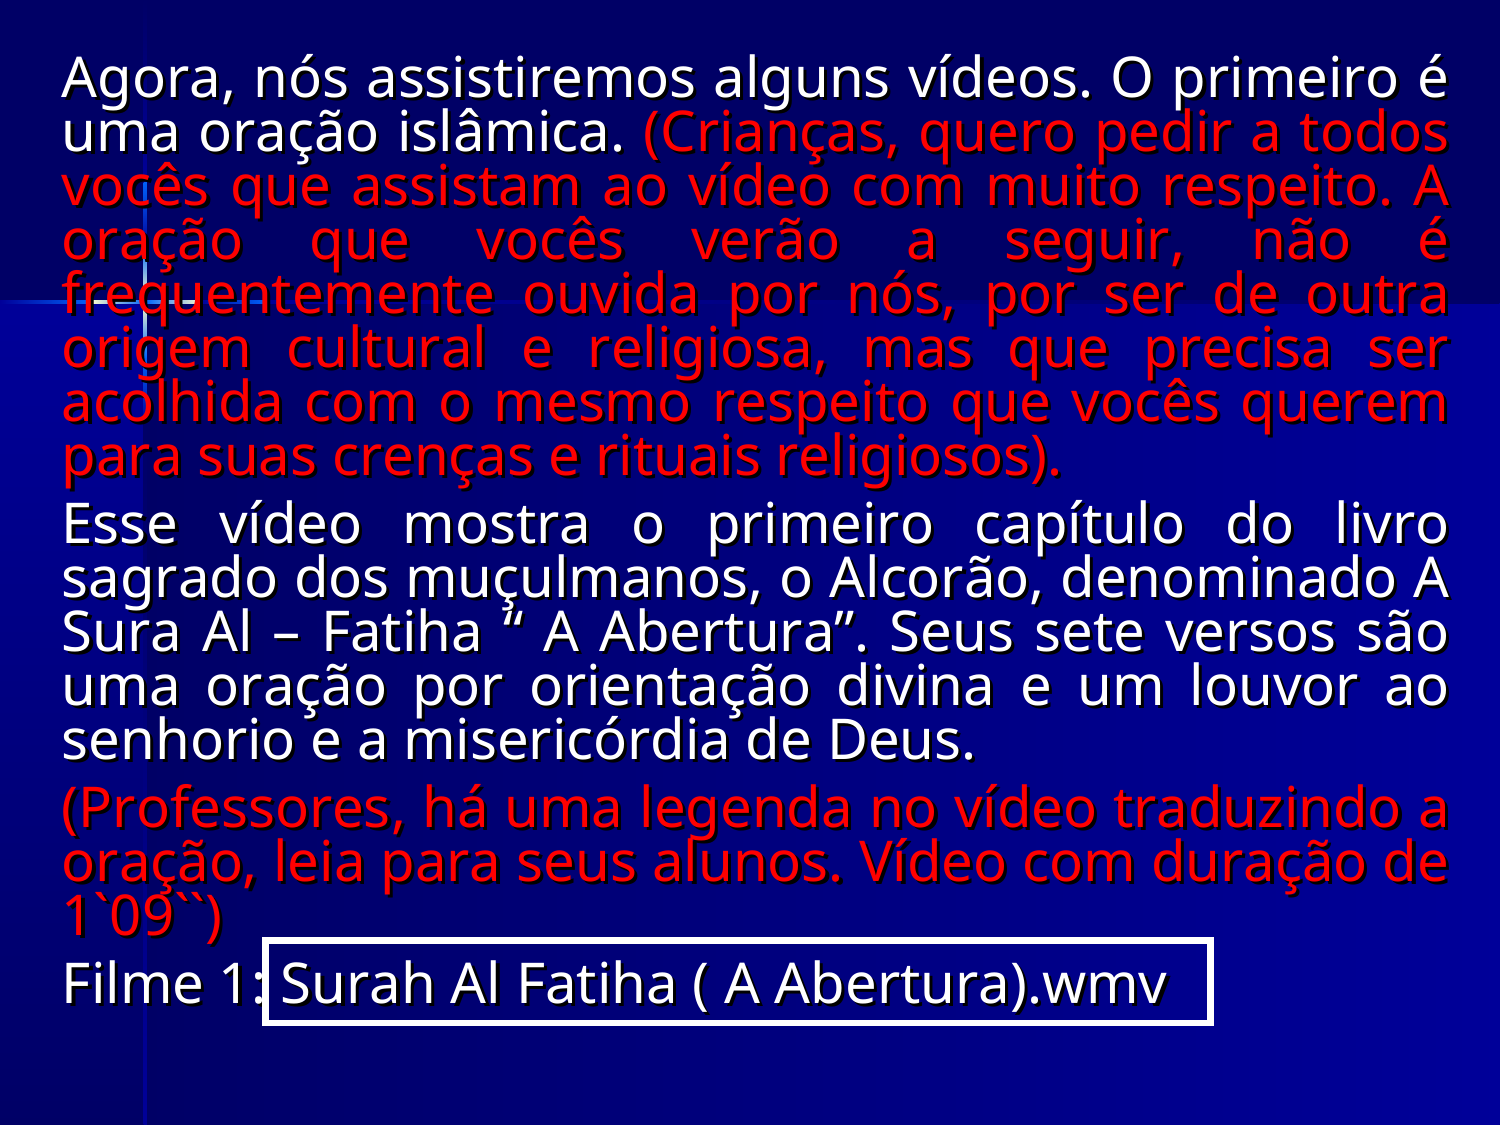

Agora, nós assistiremos alguns vídeos. O primeiro é uma oração islâmica. (Crianças, quero pedir a todos vocês que assistam ao vídeo com muito respeito. A oração que vocês verão a seguir, não é frequentemente ouvida por nós, por ser de outra origem cultural e religiosa, mas que precisa ser acolhida com o mesmo respeito que vocês querem para suas crenças e rituais religiosos).
Esse vídeo mostra o primeiro capítulo do livro sagrado dos muçulmanos, o Alcorão, denominado A Sura Al – Fatiha “ A Abertura”. Seus sete versos são uma oração por orientação divina e um louvor ao senhorio e a misericórdia de Deus.
(Professores, há uma legenda no vídeo traduzindo a oração, leia para seus alunos. Vídeo com duração de 1`09``)
Filme 1: Surah Al Fatiha ( A Abertura).wmv